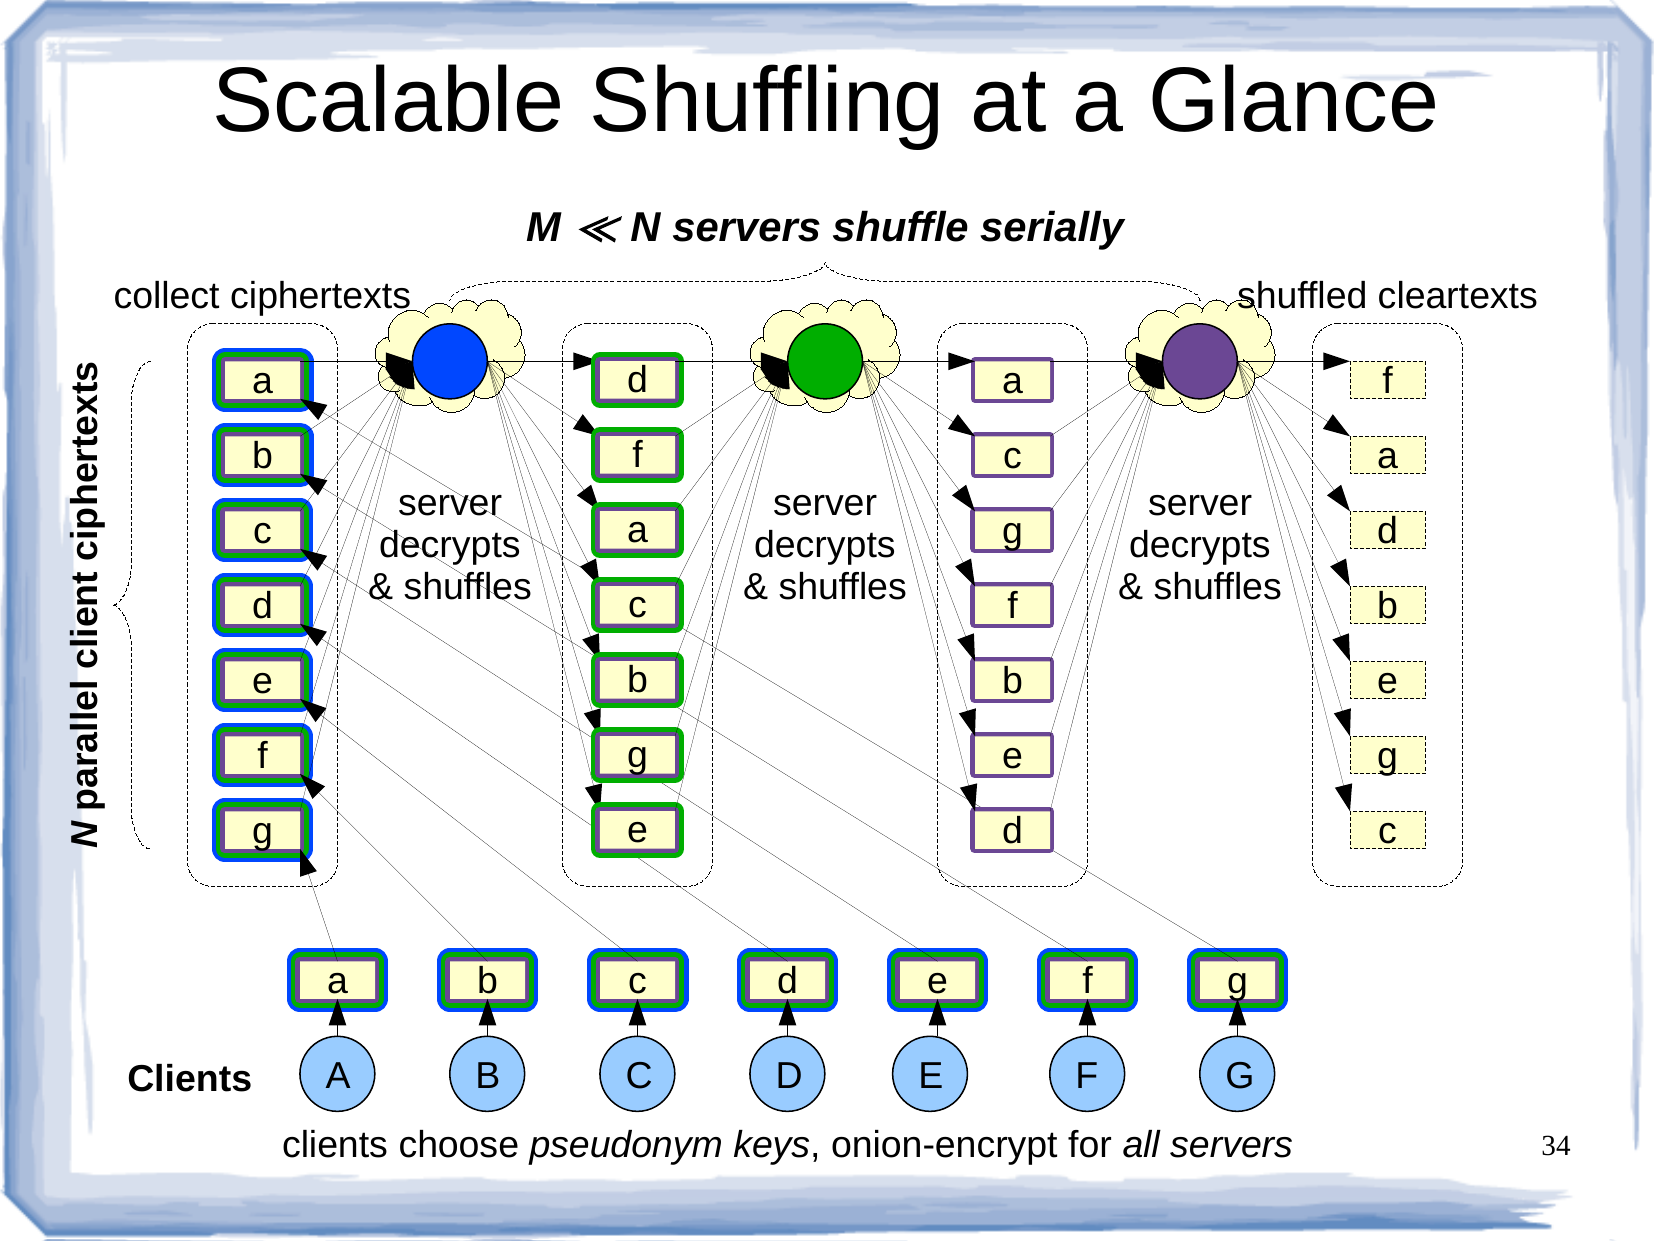

# Scalable Shuffling at a Glance
M ≪ N servers shuffle serially
N parallel client ciphertexts
collect ciphertexts
a
b
c
d
e
f
g
shuffled cleartexts
f
a
server
decrypts
& shuffles
d
b
e
g
c
d
f
server
decrypts
& shuffles
a
c
b
g
e
a
c
server
decrypts
& shuffles
g
f
b
e
d
a
b
c
d
e
f
g
clients choose pseudonym keys, onion-encrypt for all servers
A
B
C
D
E
F
G
Clients
34